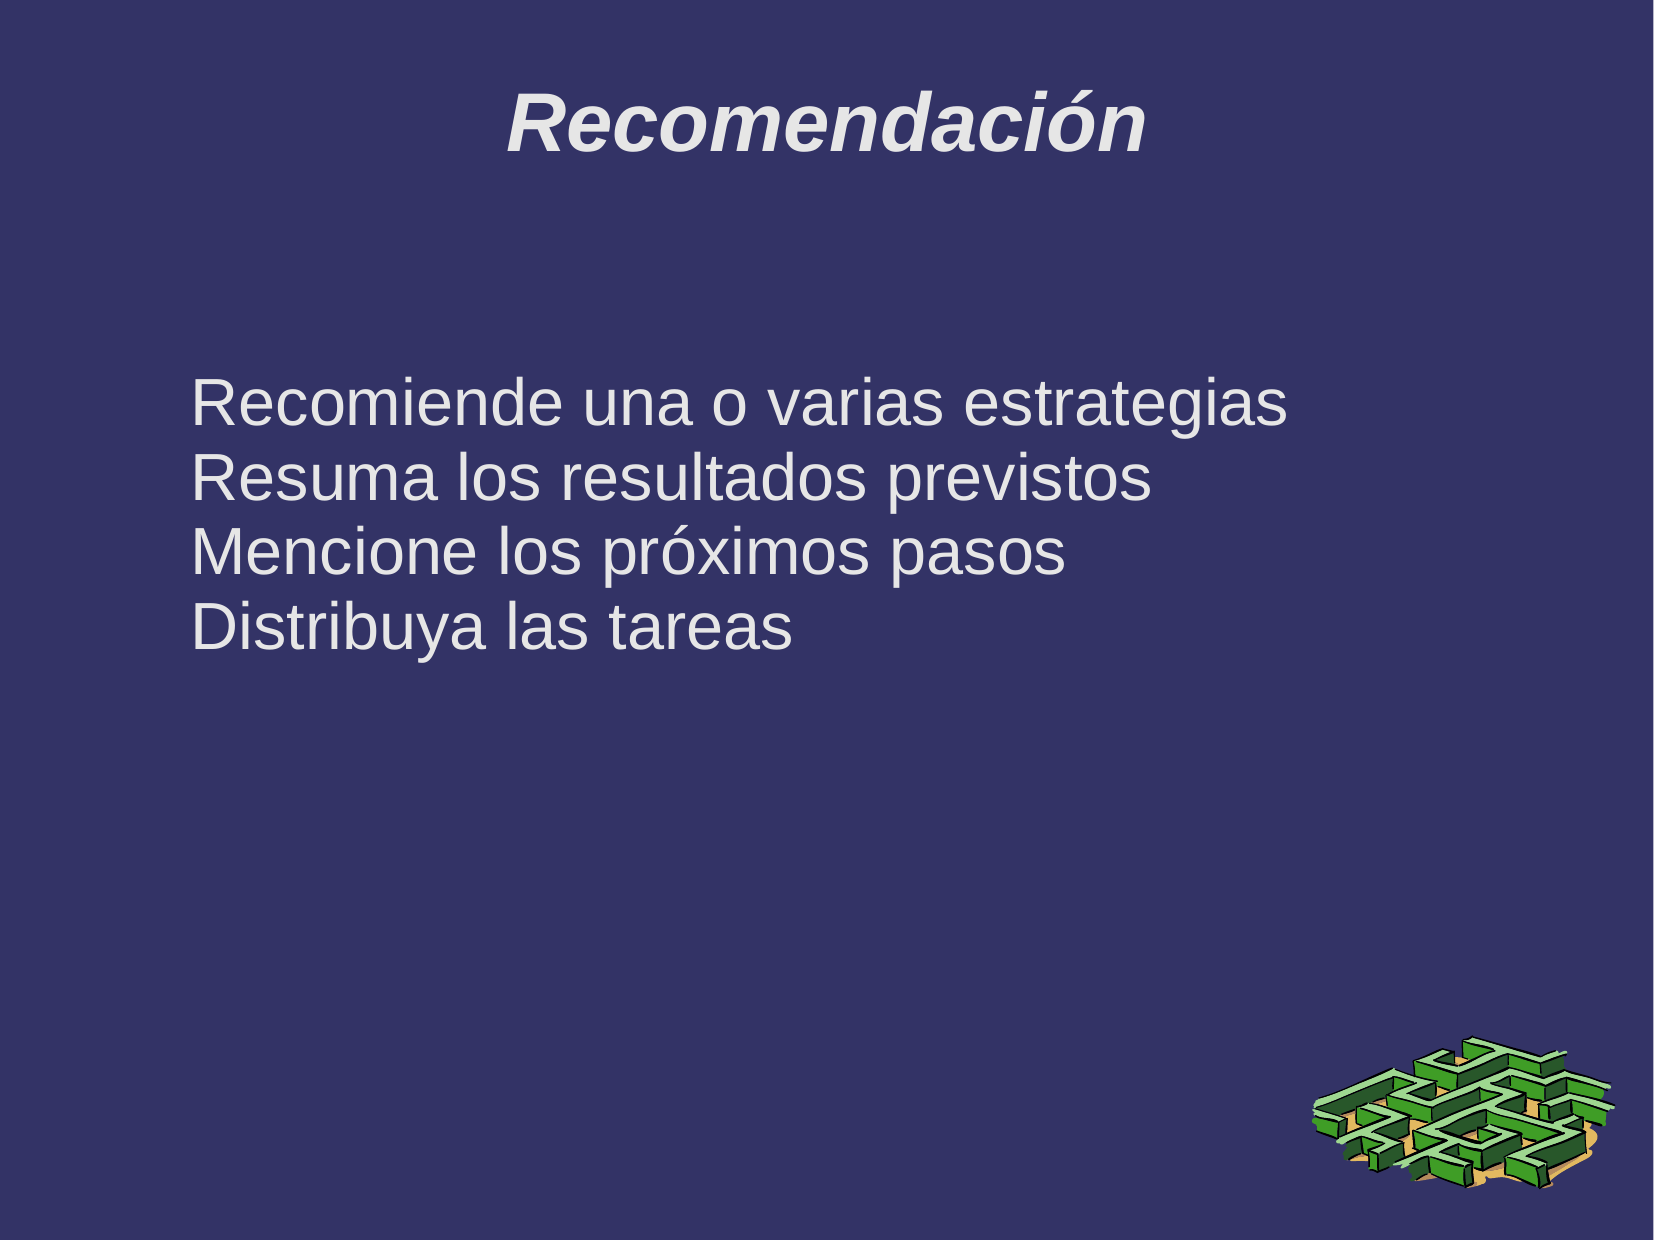

# Recomendación
Recomiende una o varias estrategias
Resuma los resultados previstos
Mencione los próximos pasos
Distribuya las tareas